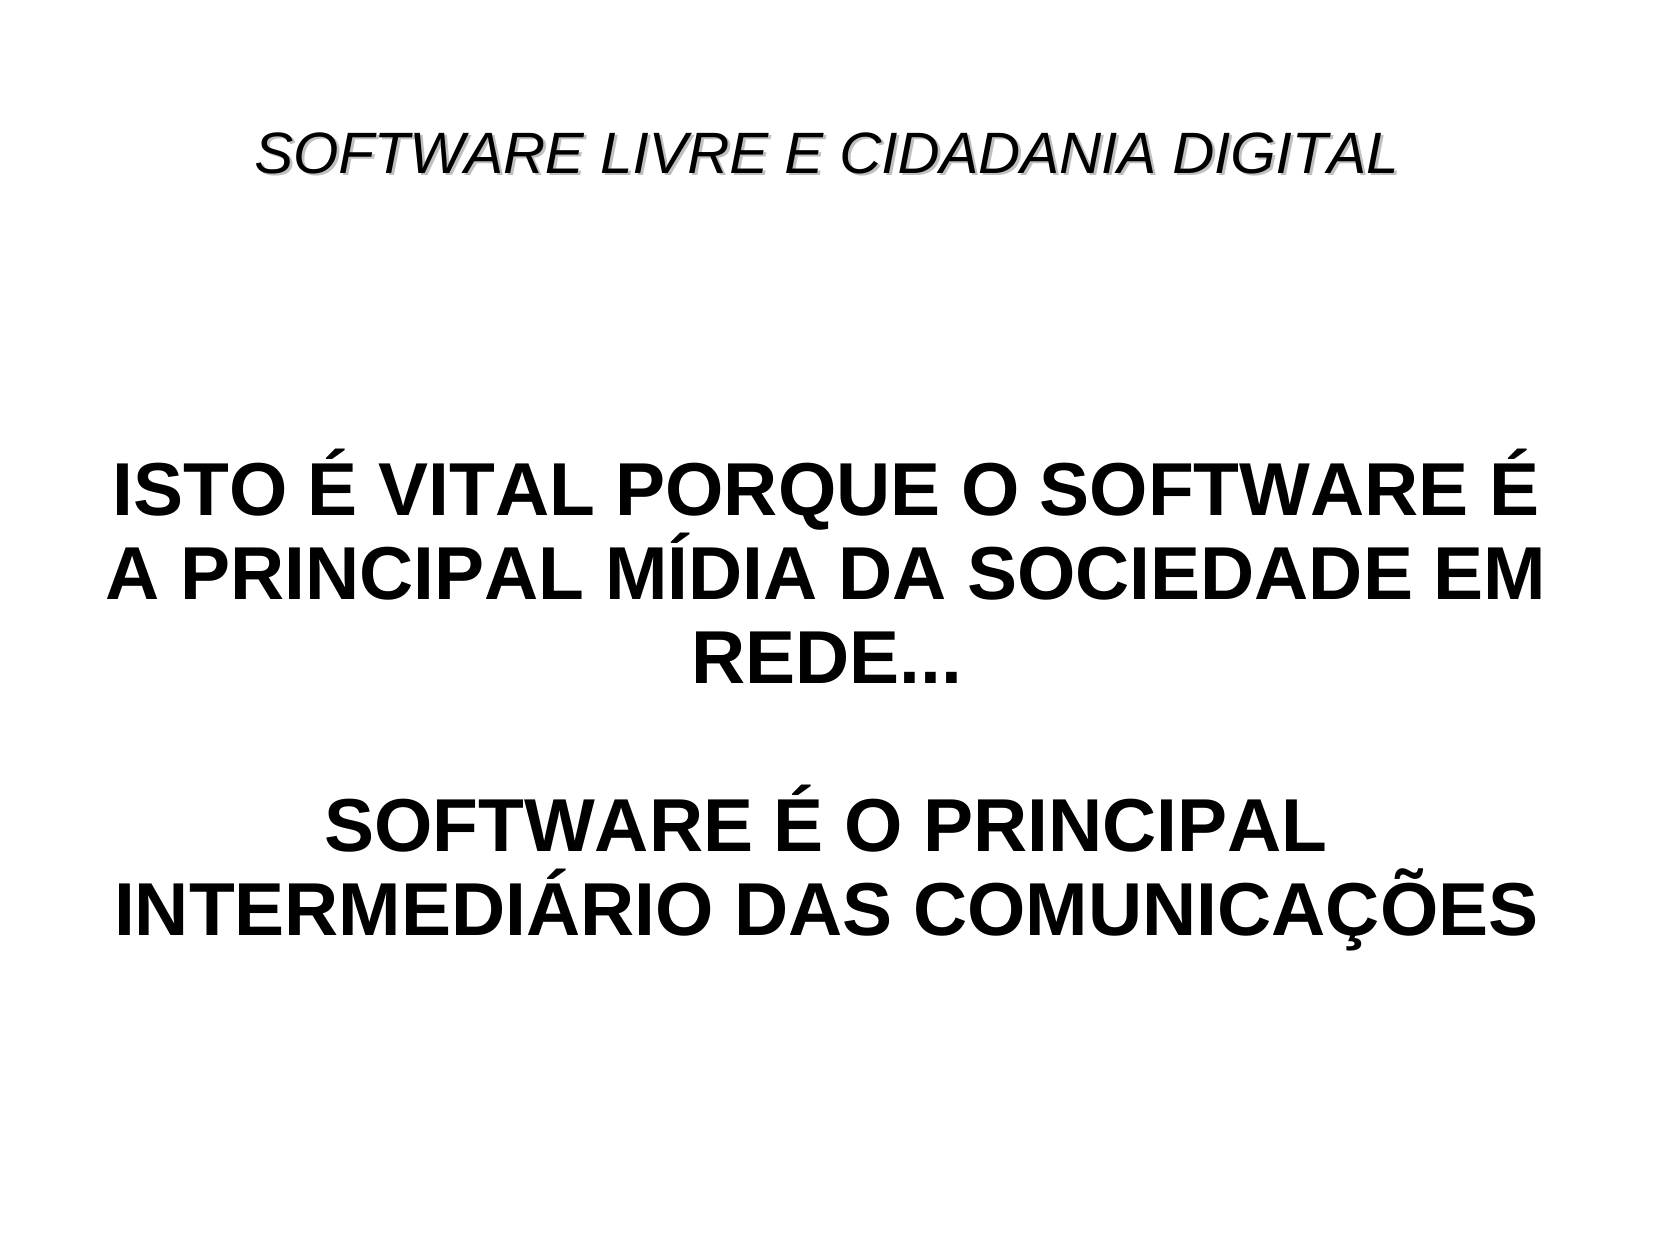

# SOFTWARE LIVRE E CIDADANIA DIGITAL
ISTO É VITAL PORQUE O SOFTWARE É A PRINCIPAL MÍDIA DA SOCIEDADE EM REDE...
SOFTWARE É O PRINCIPAL INTERMEDIÁRIO DAS COMUNICAÇÕES